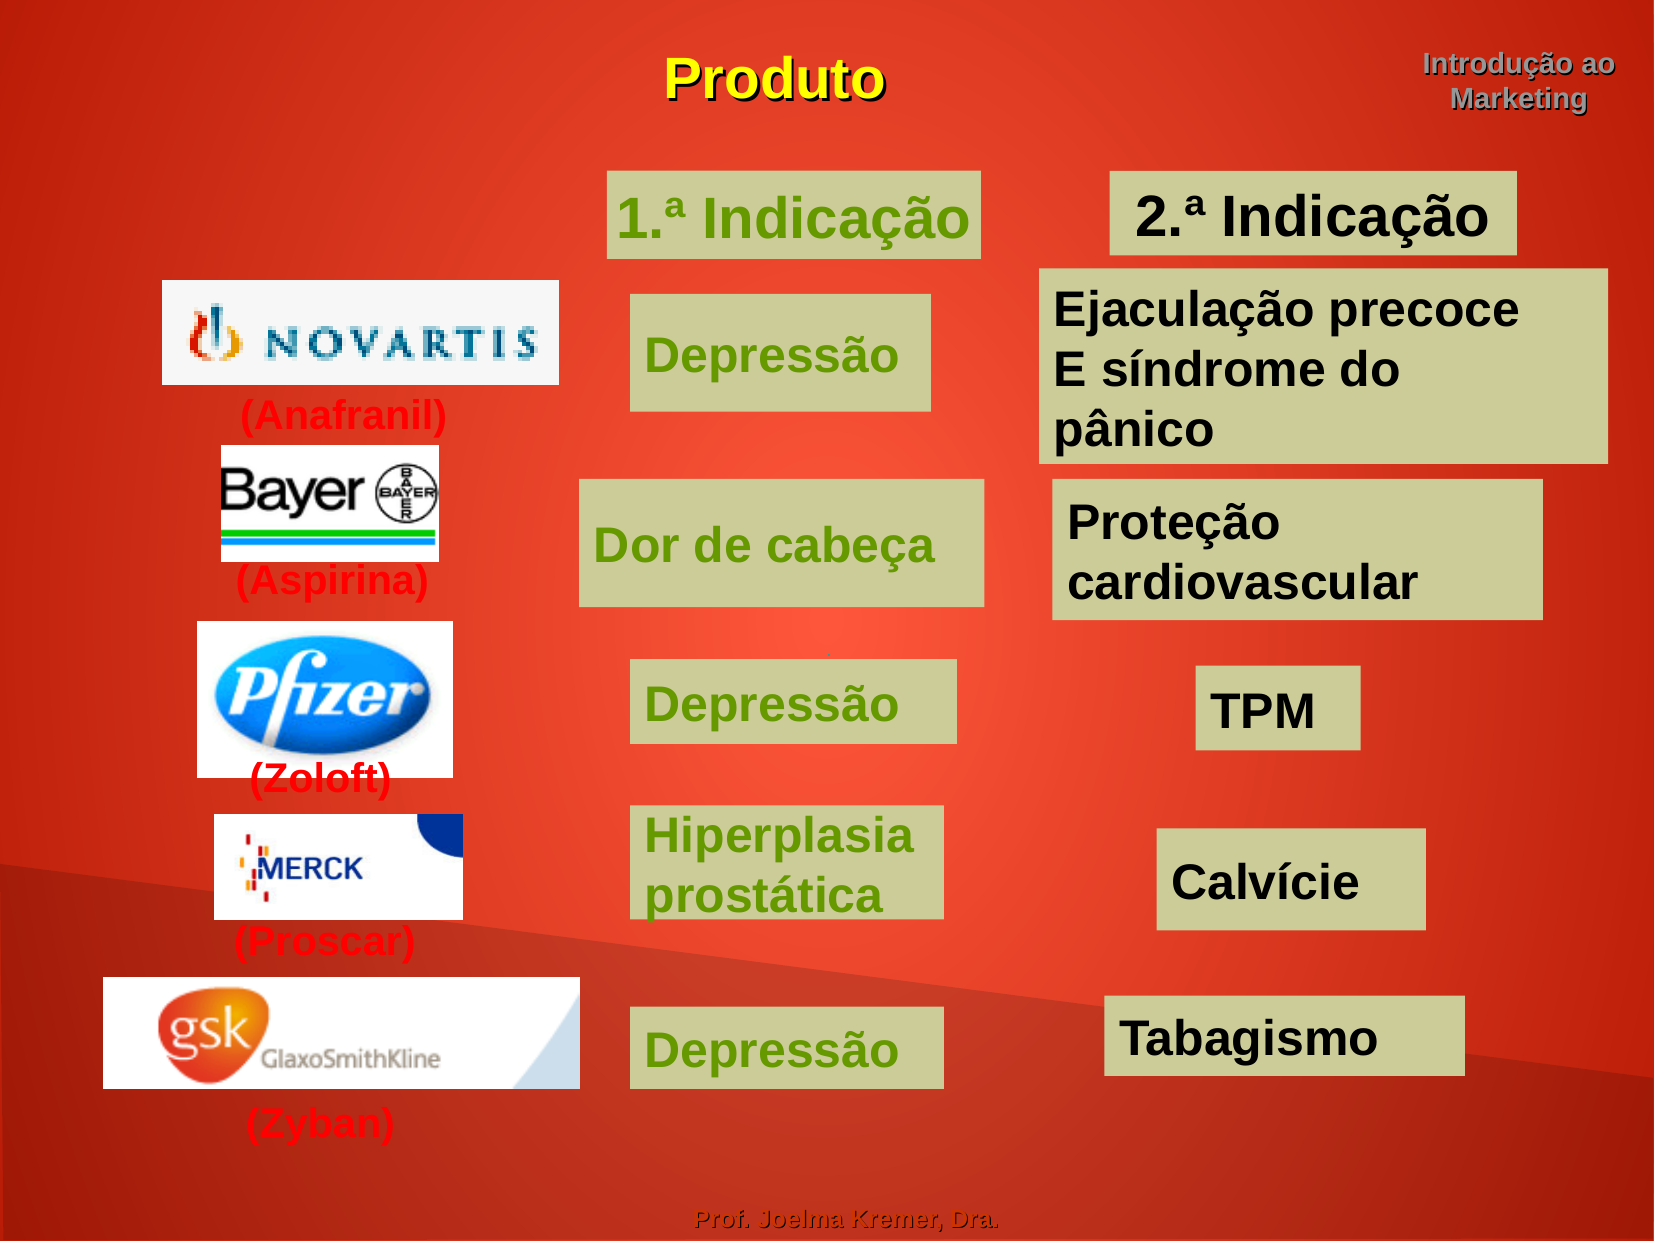

# Introdução ao Marketing
Produto
1.ª Indicação
2.ª Indicação
Ejaculação precoce
E síndrome do
pânico
Depressão
(Anafranil)
Dor de cabeça
Proteção
cardiovascular
(Aspirina)
Depressão
TPM
(Zoloft)
Hiperplasia
prostática
Calvície
(Proscar)
Tabagismo
Depressão
(Zyban)
Prof. Joelma Kremer, Dra.